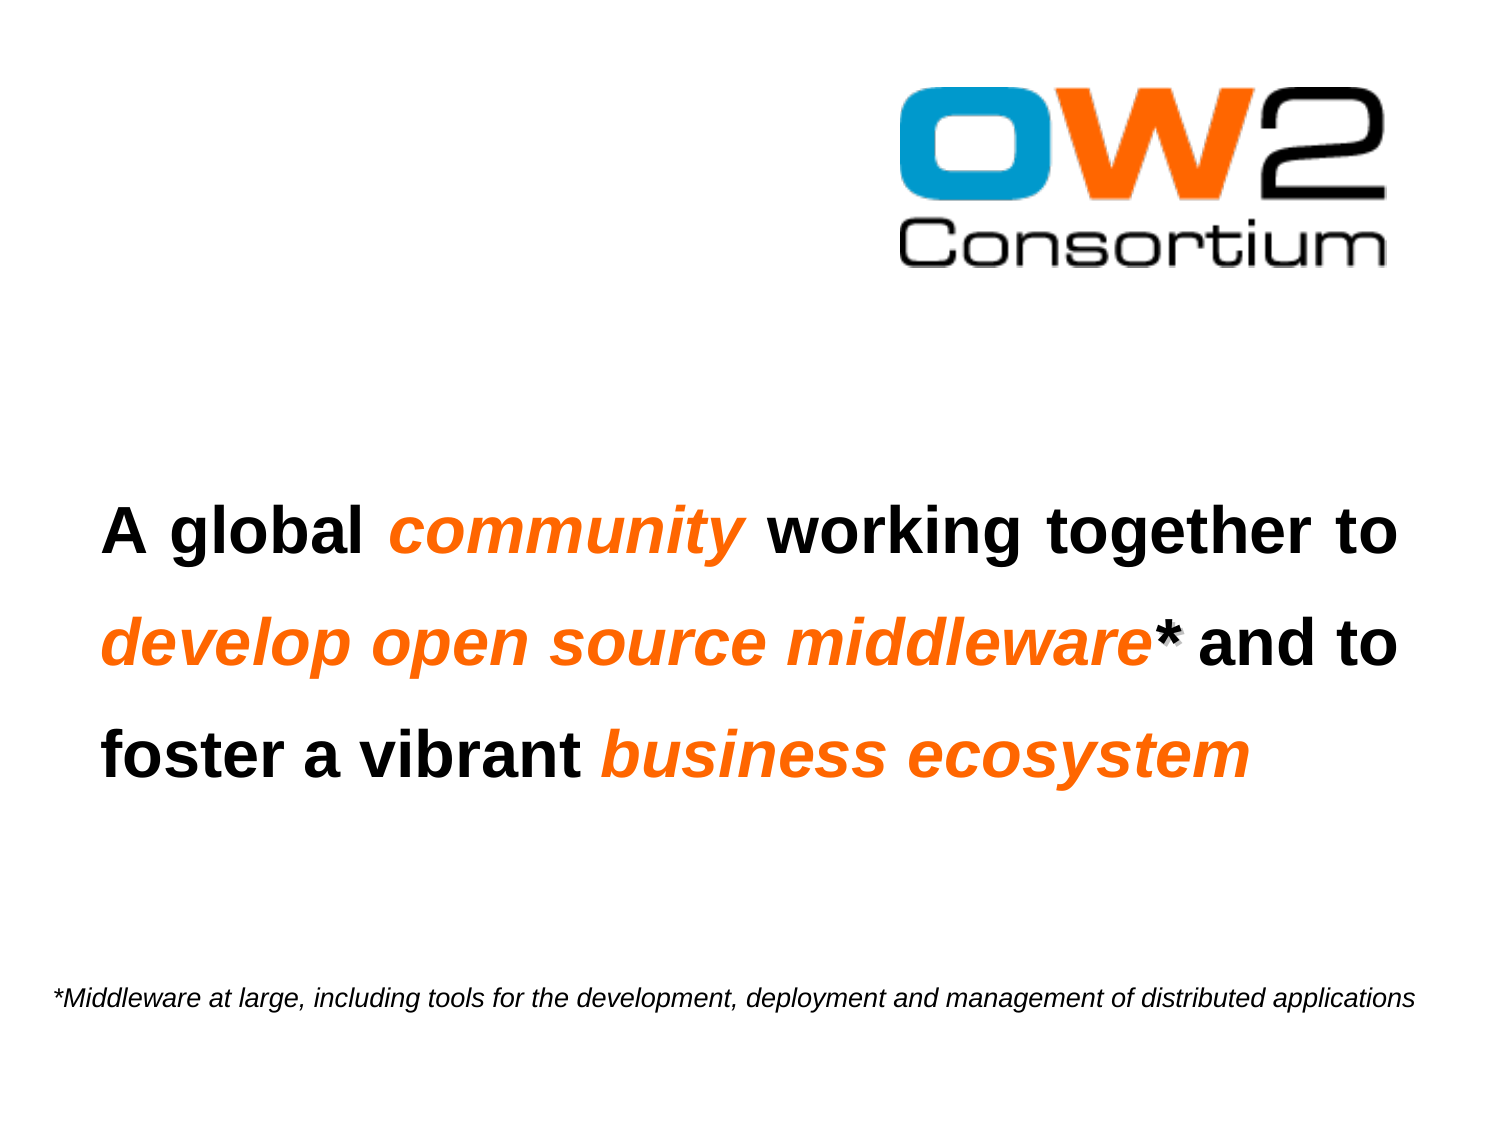

# A global community working together to develop open source middleware* and to foster a vibrant business ecosystem
*Middleware at large, including tools for the development, deployment and management of distributed applications